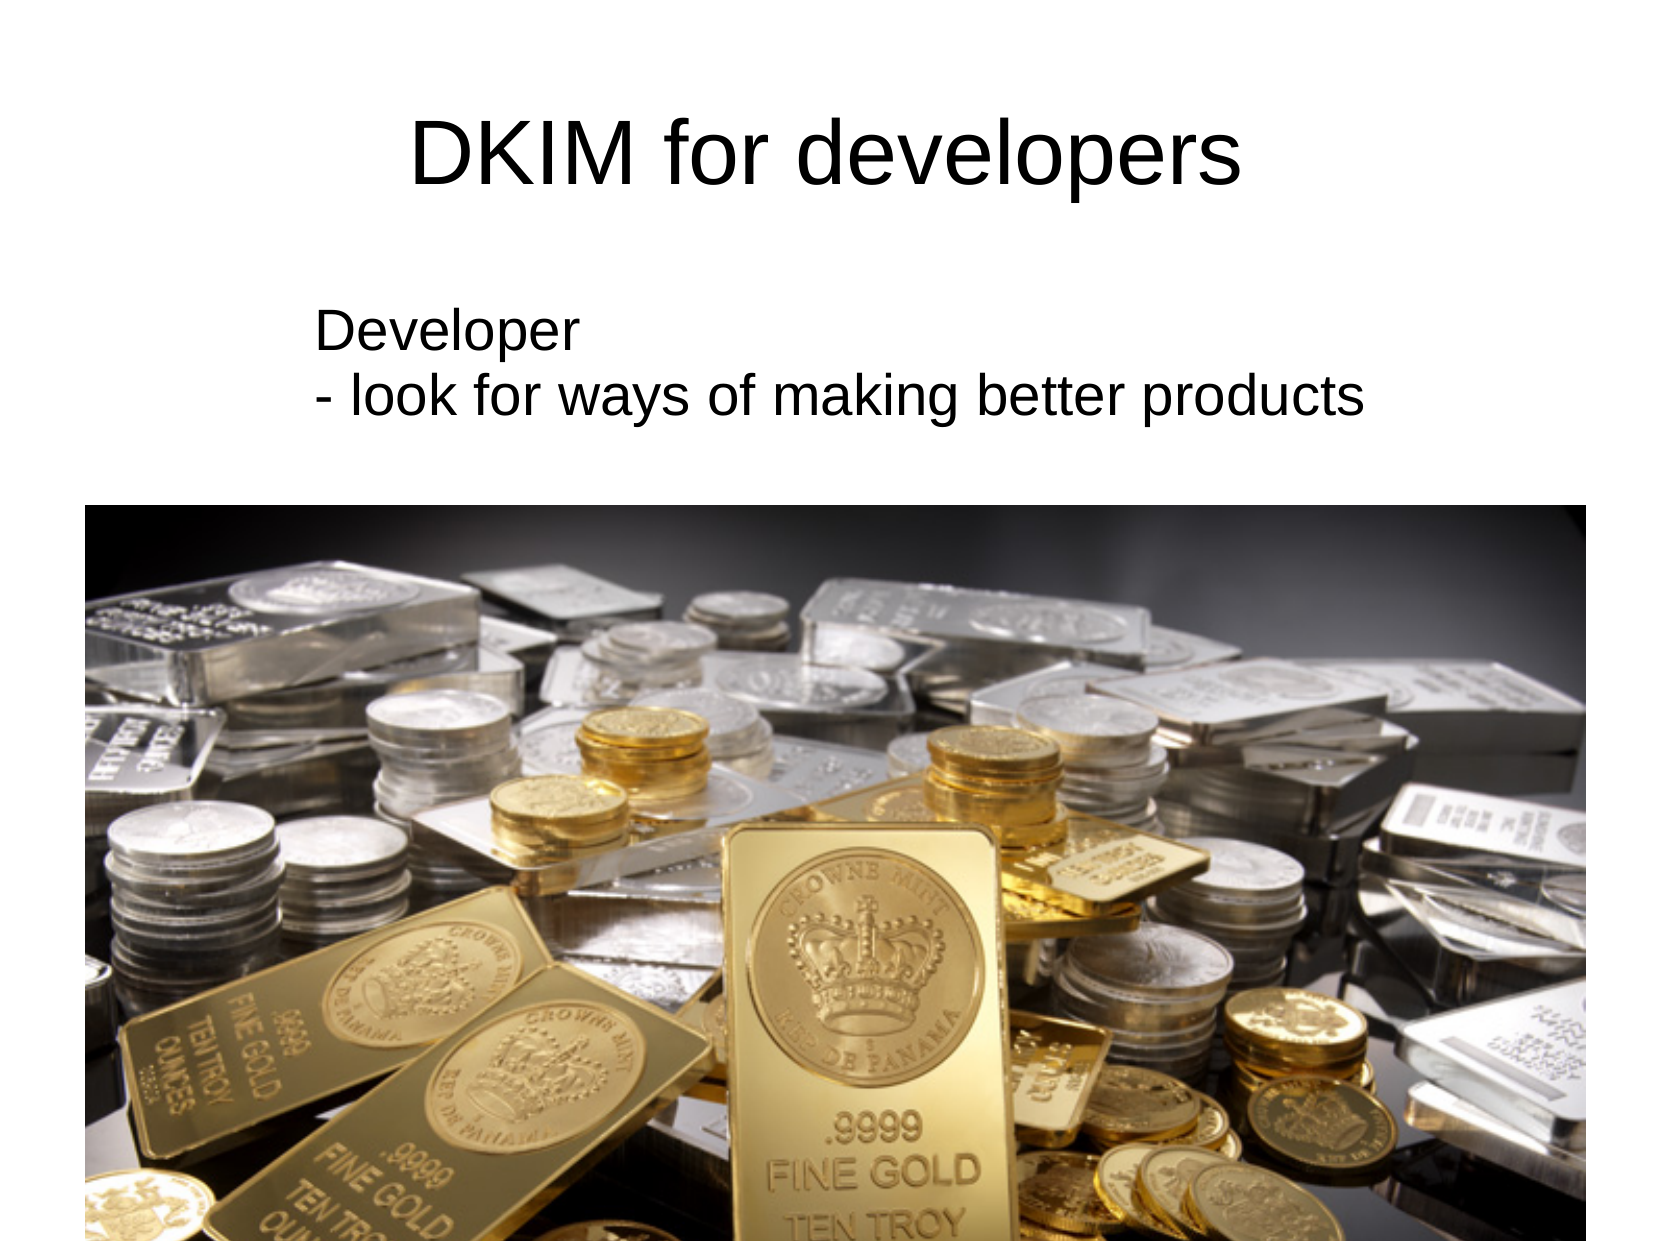

# DKIM for developers
Developer
- look for ways of making better products